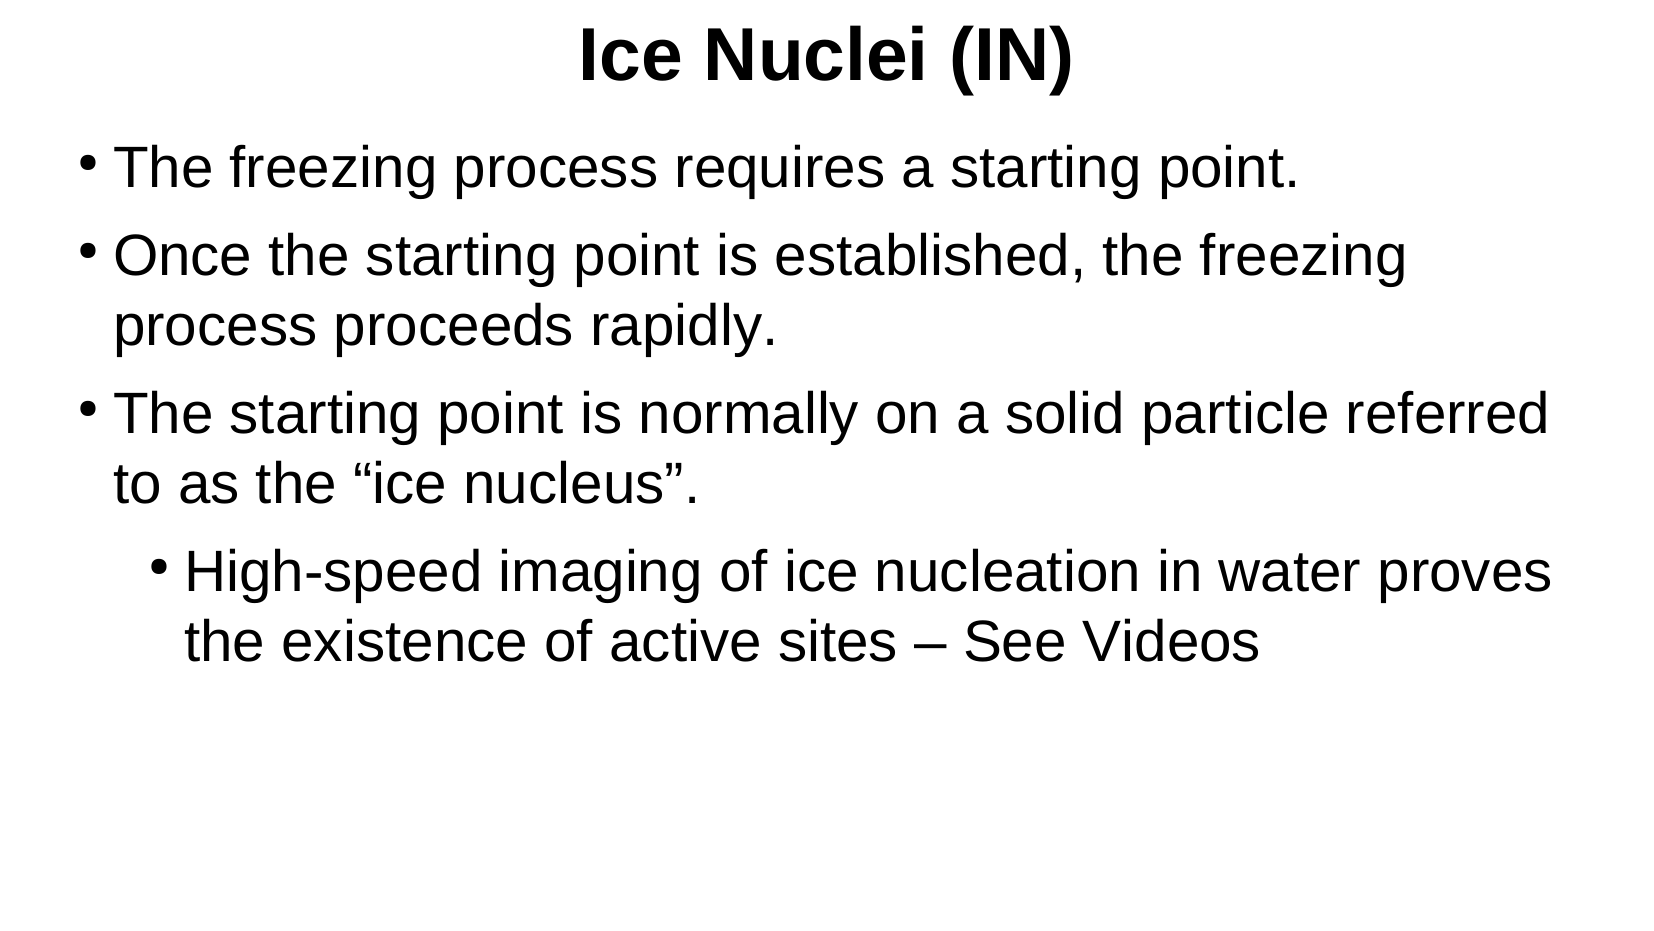

# Ice Nuclei (IN)
The freezing process requires a starting point.
Once the starting point is established, the freezing process proceeds rapidly.
The starting point is normally on a solid particle referred to as the “ice nucleus”.
High-speed imaging of ice nucleation in water proves the existence of active sites – See Videos